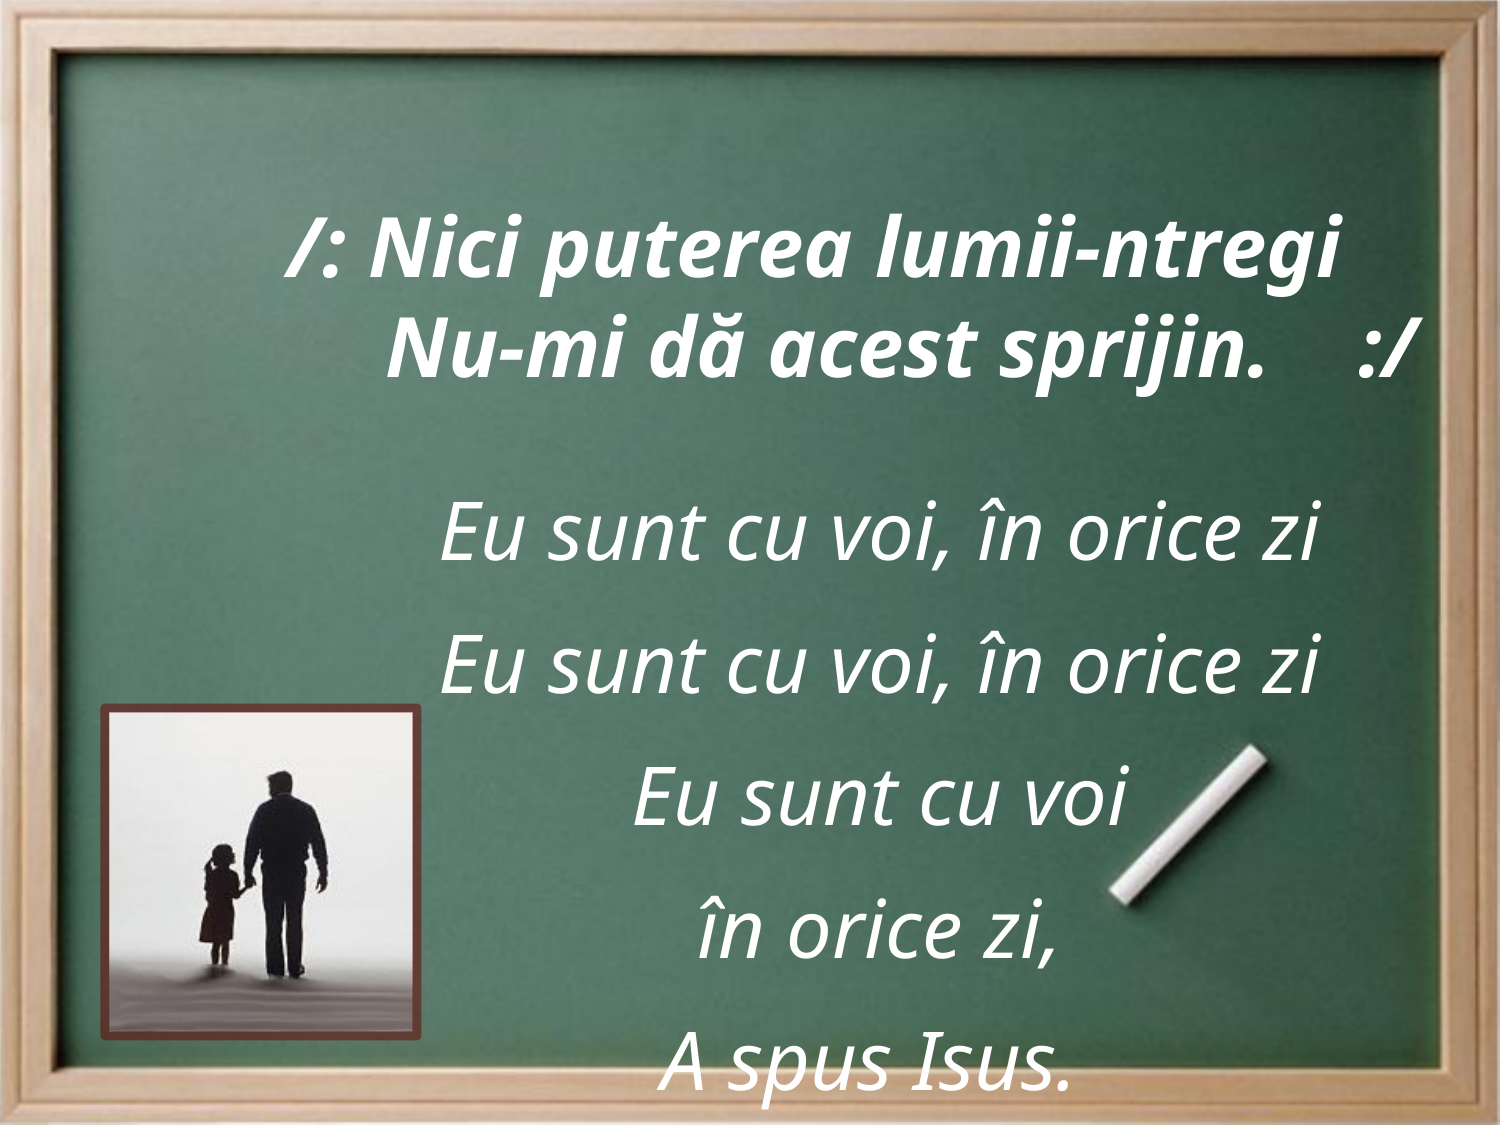

# /: Nici puterea lumii-ntregi Nu-mi dă acest sprijin. :/
Eu sunt cu voi, în orice zi
Eu sunt cu voi, în orice zi
Eu sunt cu voi
în orice zi,
A spus Isus.